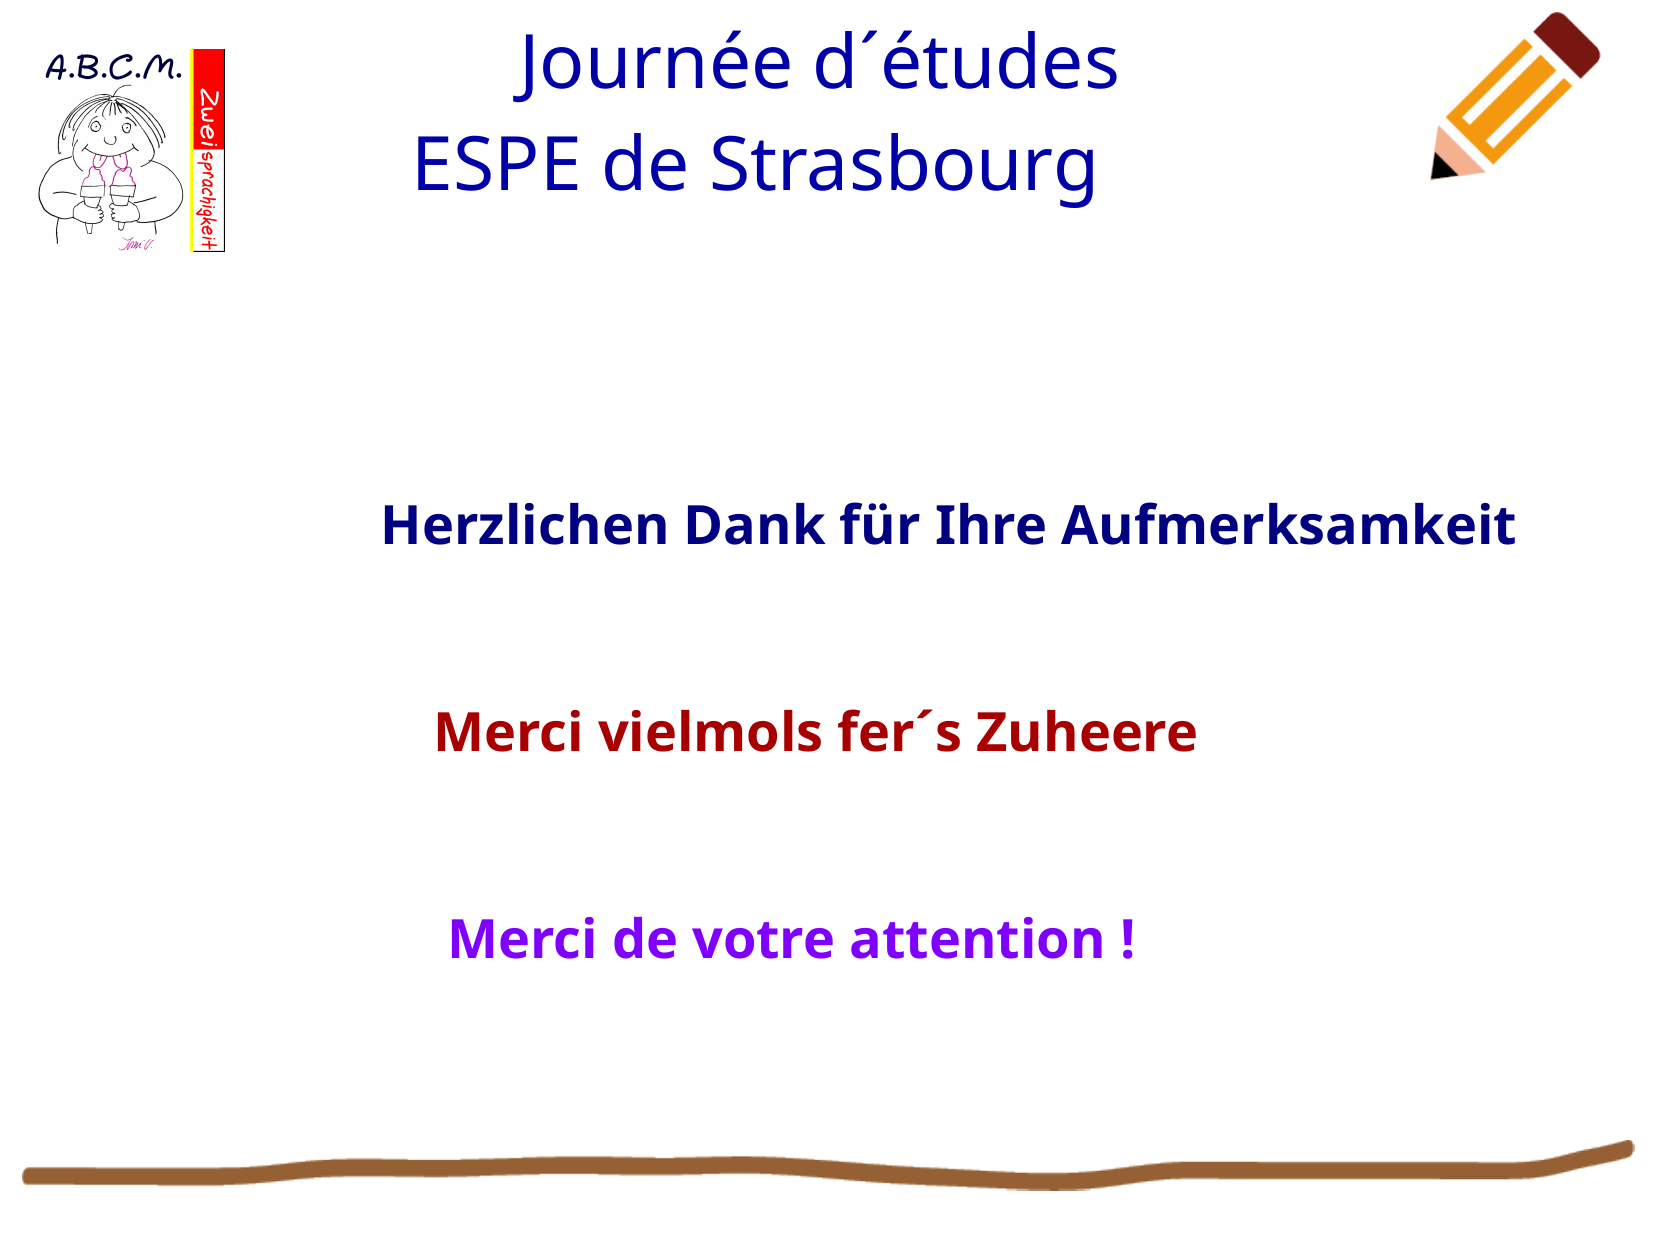

# Journée d´études ESPE de Strasbourg
 	Herzlichen Dank für Ihre Aufmerksamkeit
 Merci vielmols fer´s Zuheere
 Merci de votre attention !